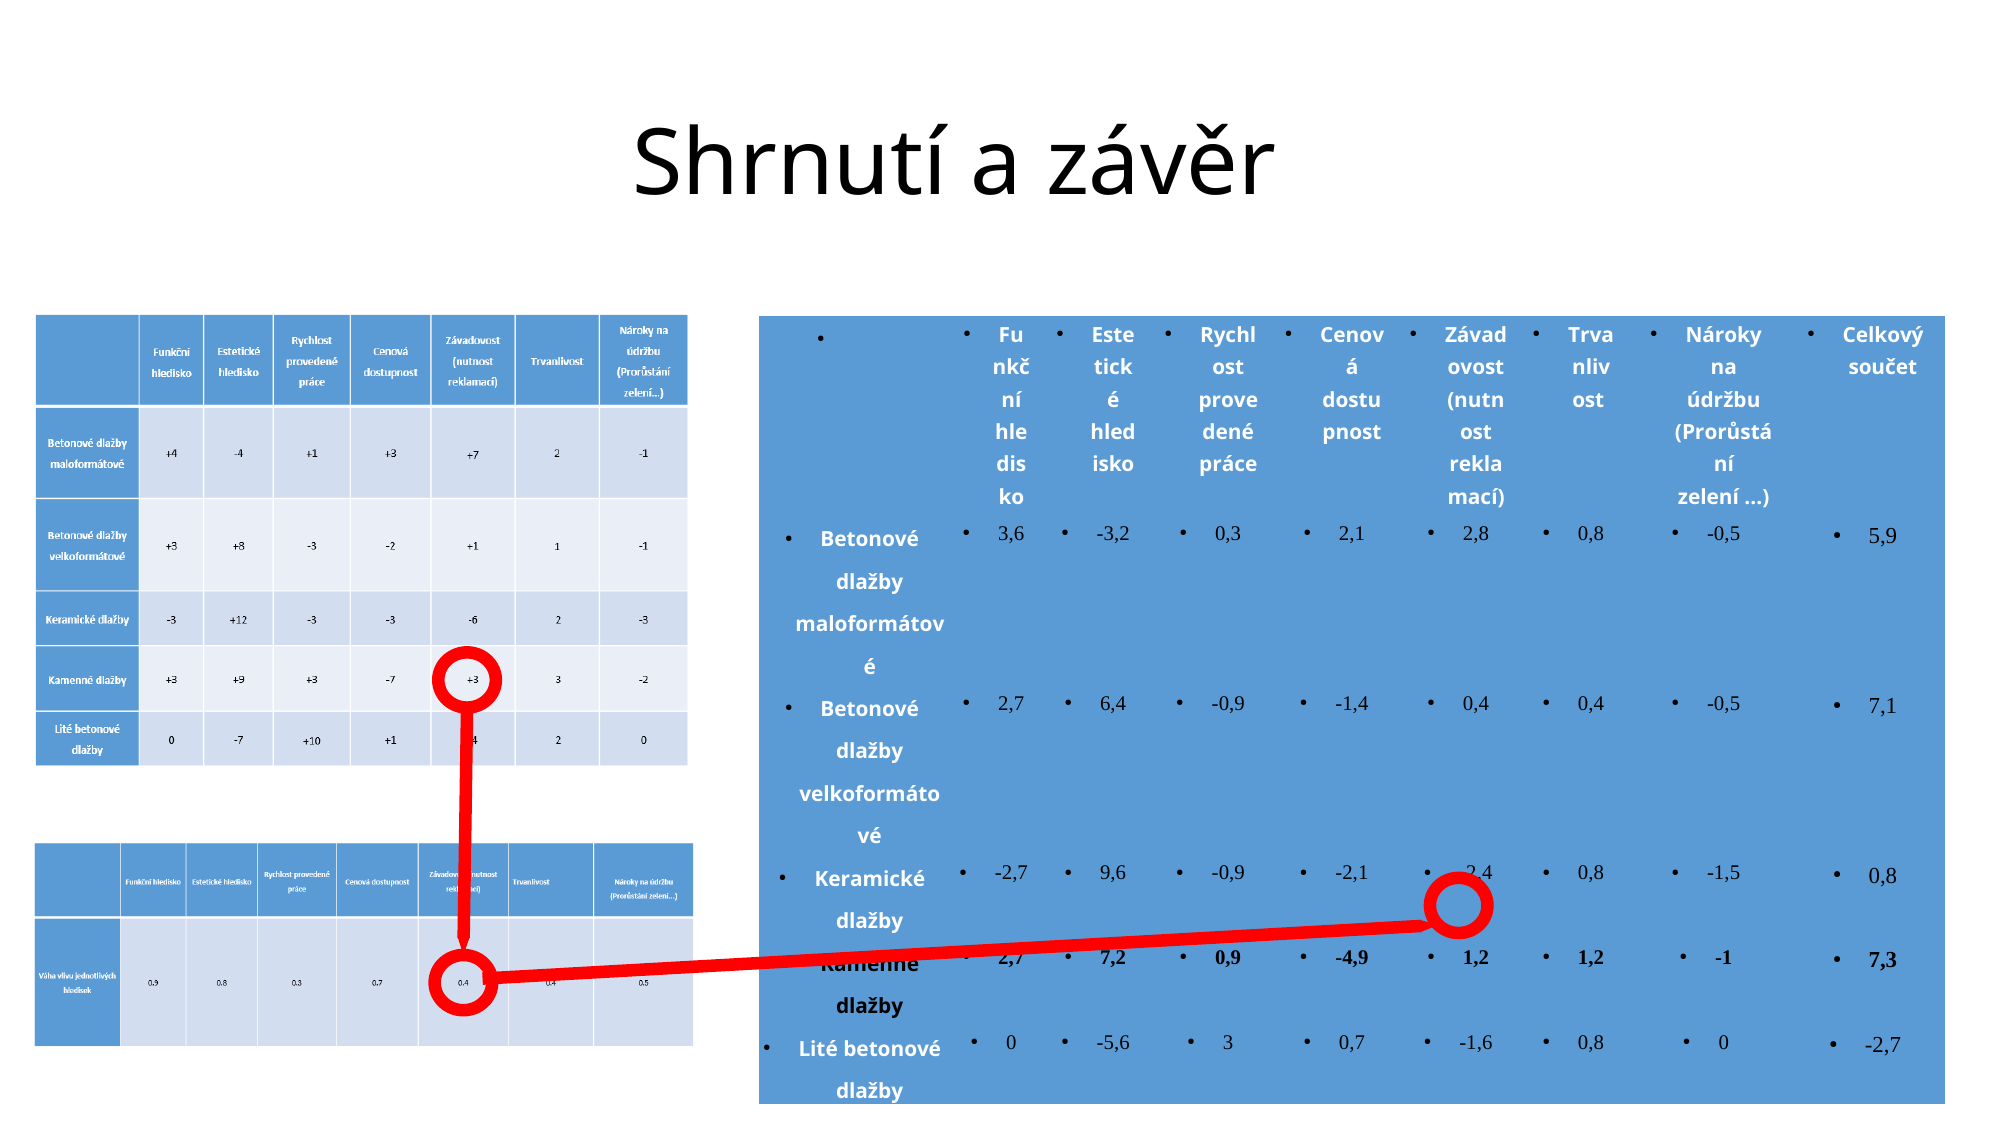

# Shrnutí a závěr
| | Funkční hledisko | Estetické hledisko | Rychlost provedené práce | Cenová dostupnost | Závadovost (nutnost reklamací) | Trvanlivost | Nároky na údržbu (Prorůstání zelení ...) | Celkový součet |
| --- | --- | --- | --- | --- | --- | --- | --- | --- |
| Betonové dlažby maloformátové | 3,6 | -3,2 | 0,3 | 2,1 | 2,8 | 0,8 | -0,5 | 5,9 |
| Betonové dlažby velkoformátové | 2,7 | 6,4 | -0,9 | -1,4 | 0,4 | 0,4 | -0,5 | 7,1 |
| Keramické dlažby | -2,7 | 9,6 | -0,9 | -2,1 | -2,4 | 0,8 | -1,5 | 0,8 |
| Kamenné dlažby | 2,7 | 7,2 | 0,9 | -4,9 | 1,2 | 1,2 | -1 | 7,3 |
| Lité betonové dlažby | 0 | -5,6 | 3 | 0,7 | -1,6 | 0,8 | 0 | -2,7 |